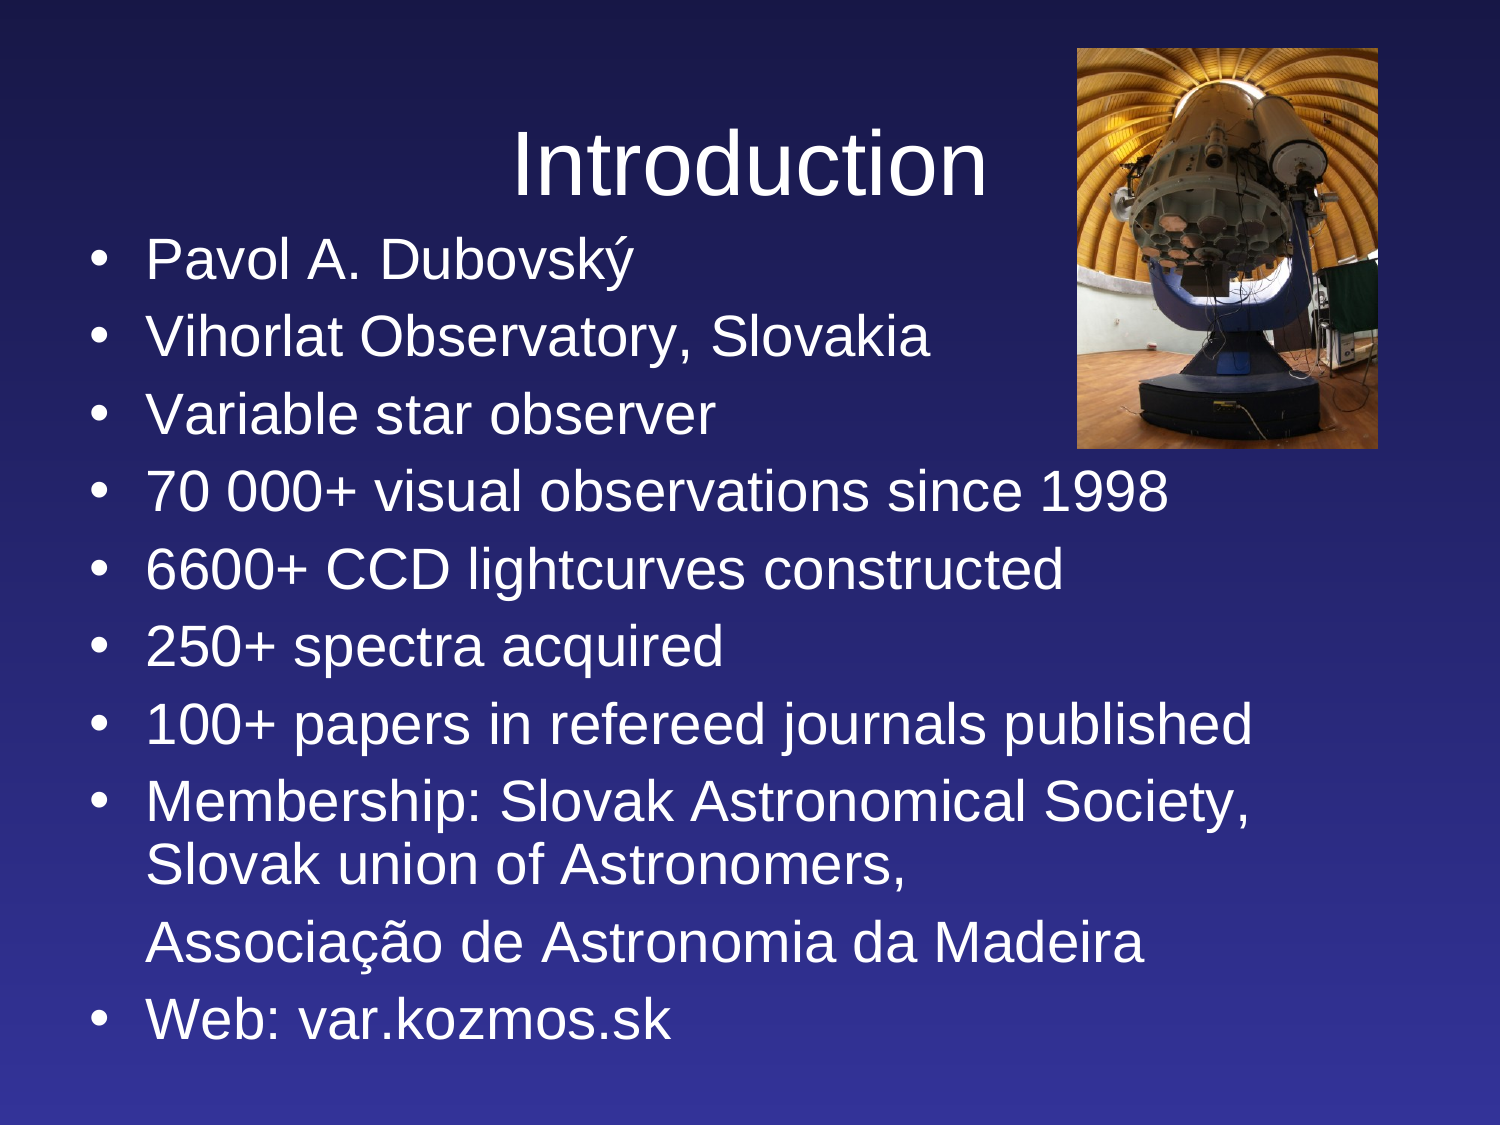

# Introduction
Pavol A. Dubovský
Vihorlat Observatory, Slovakia
Variable star observer
70 000+ visual observations since 1998
6600+ CCD lightcurves constructed
250+ spectra acquired
100+ papers in refereed journals published
Membership: Slovak Astronomical Society, Slovak union of Astronomers,
Associação de Astronomia da Madeira
Web: var.kozmos.sk